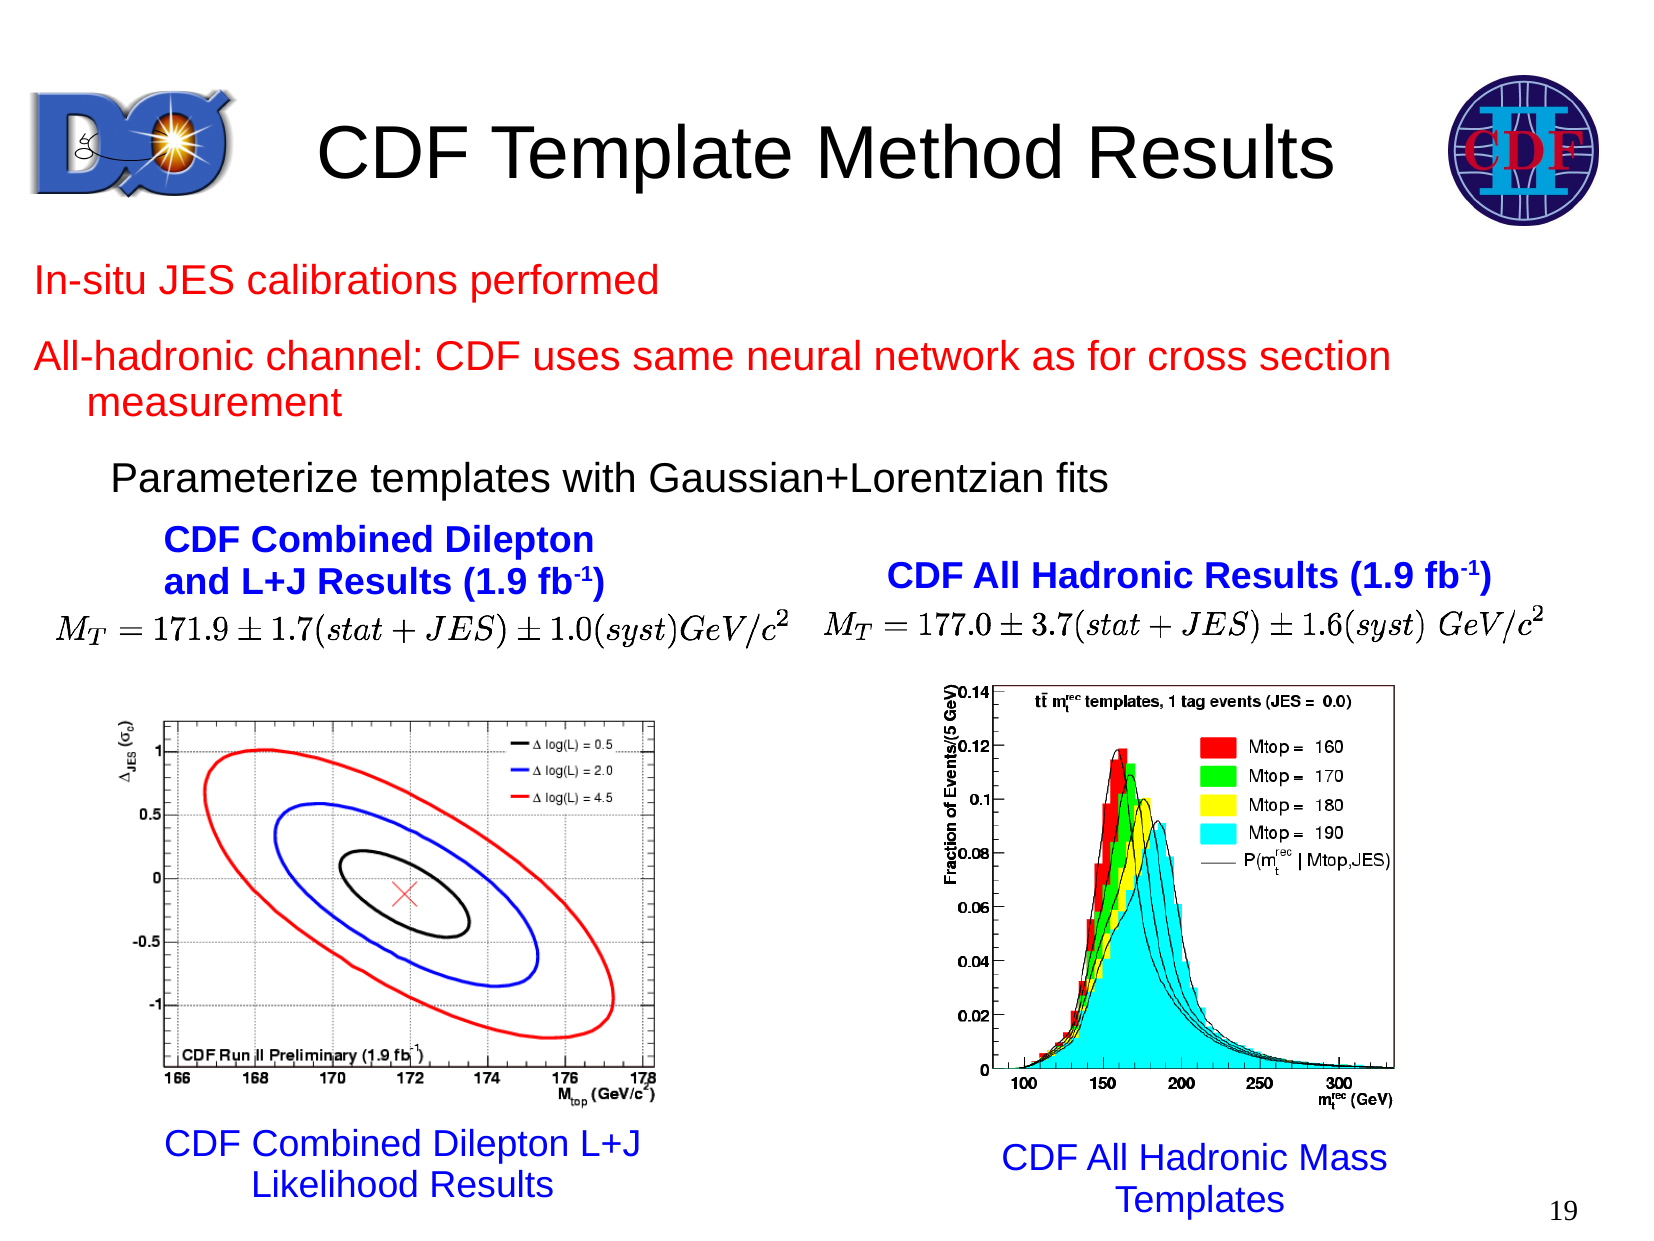

# CDF Template Method Results
In-situ JES calibrations performed
All-hadronic channel: CDF uses same neural network as for cross section measurement
Parameterize templates with Gaussian+Lorentzian fits
CDF Combined Dilepton
and L+J Results (1.9 fb-1)
CDF All Hadronic Results (1.9 fb-1)
CDF Combined Dilepton L+J
Likelihood Results
CDF All Hadronic Mass
Templates
19